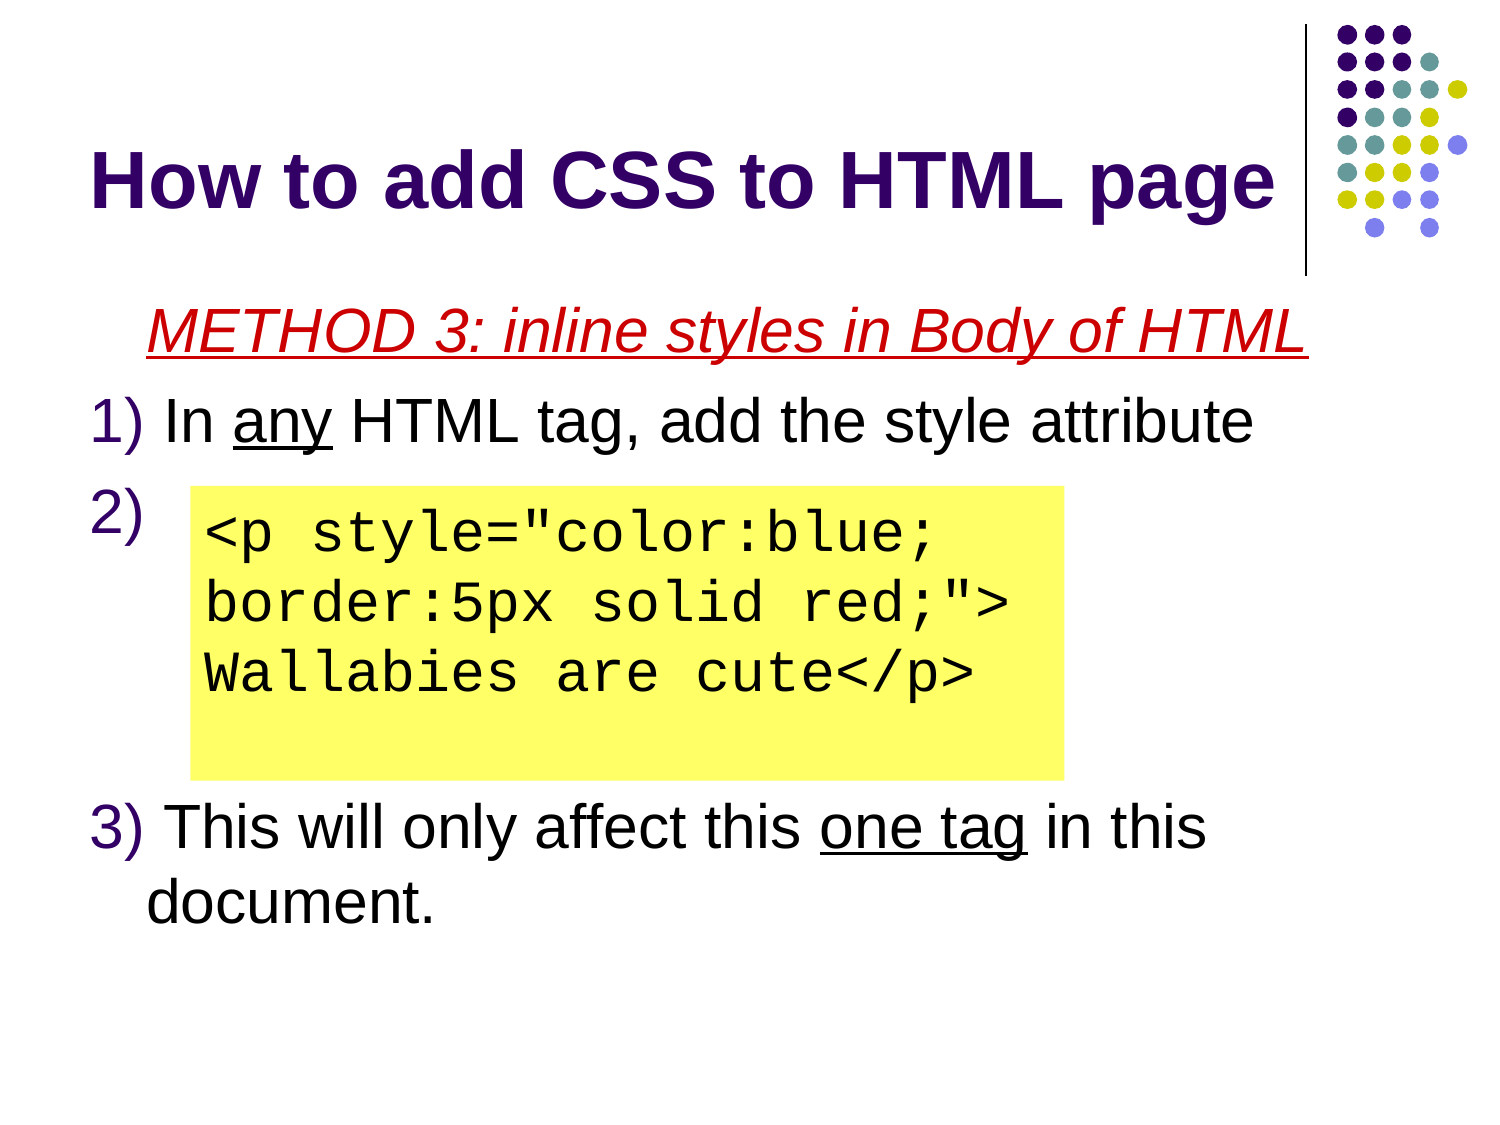

# How to add CSS to HTML page
METHOD 3: inline styles in Body of HTML
 In any HTML tag, add the style attribute
 .
 .
 .
 This will only affect this one tag in this document.
<p style="color:blue;
border:5px solid red;">
Wallabies are cute</p>